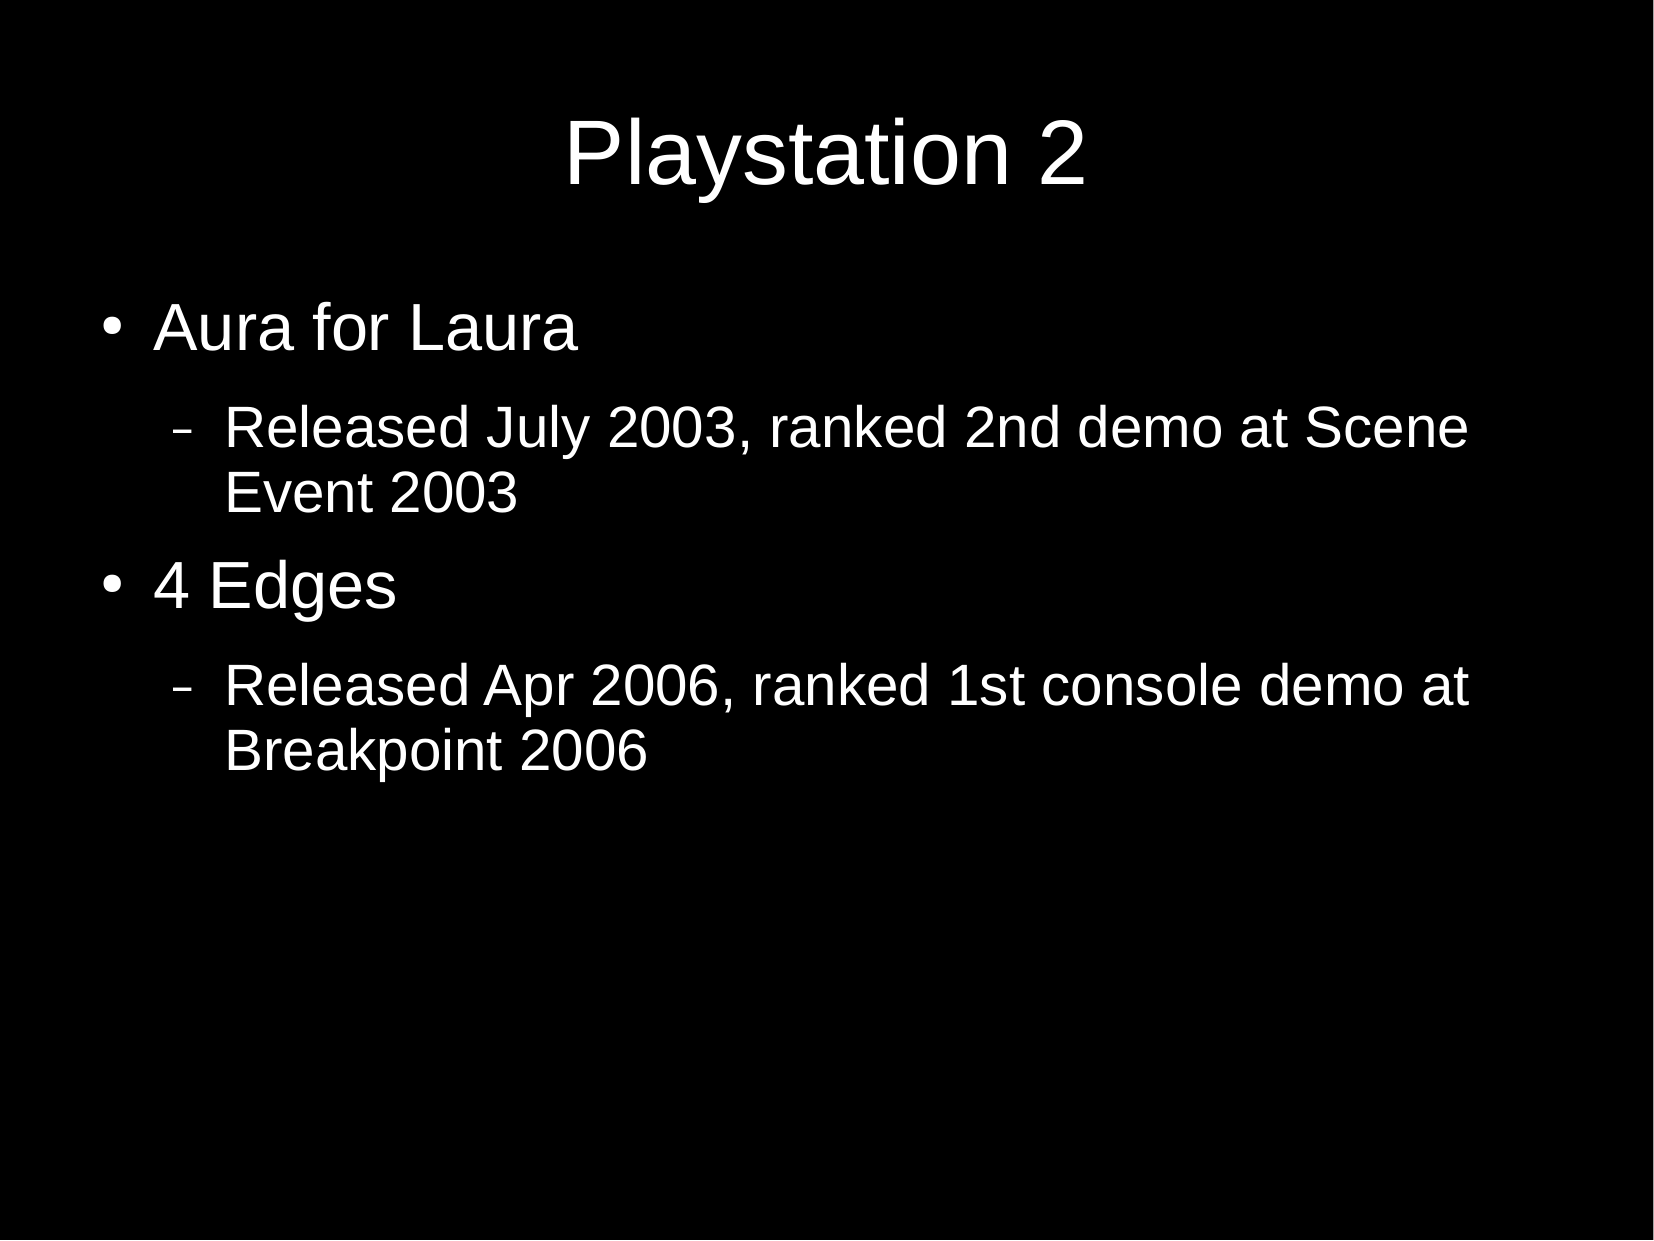

# Playstation 2
Aura for Laura
Released July 2003, ranked 2nd demo at Scene Event 2003
4 Edges
Released Apr 2006, ranked 1st console demo at Breakpoint 2006